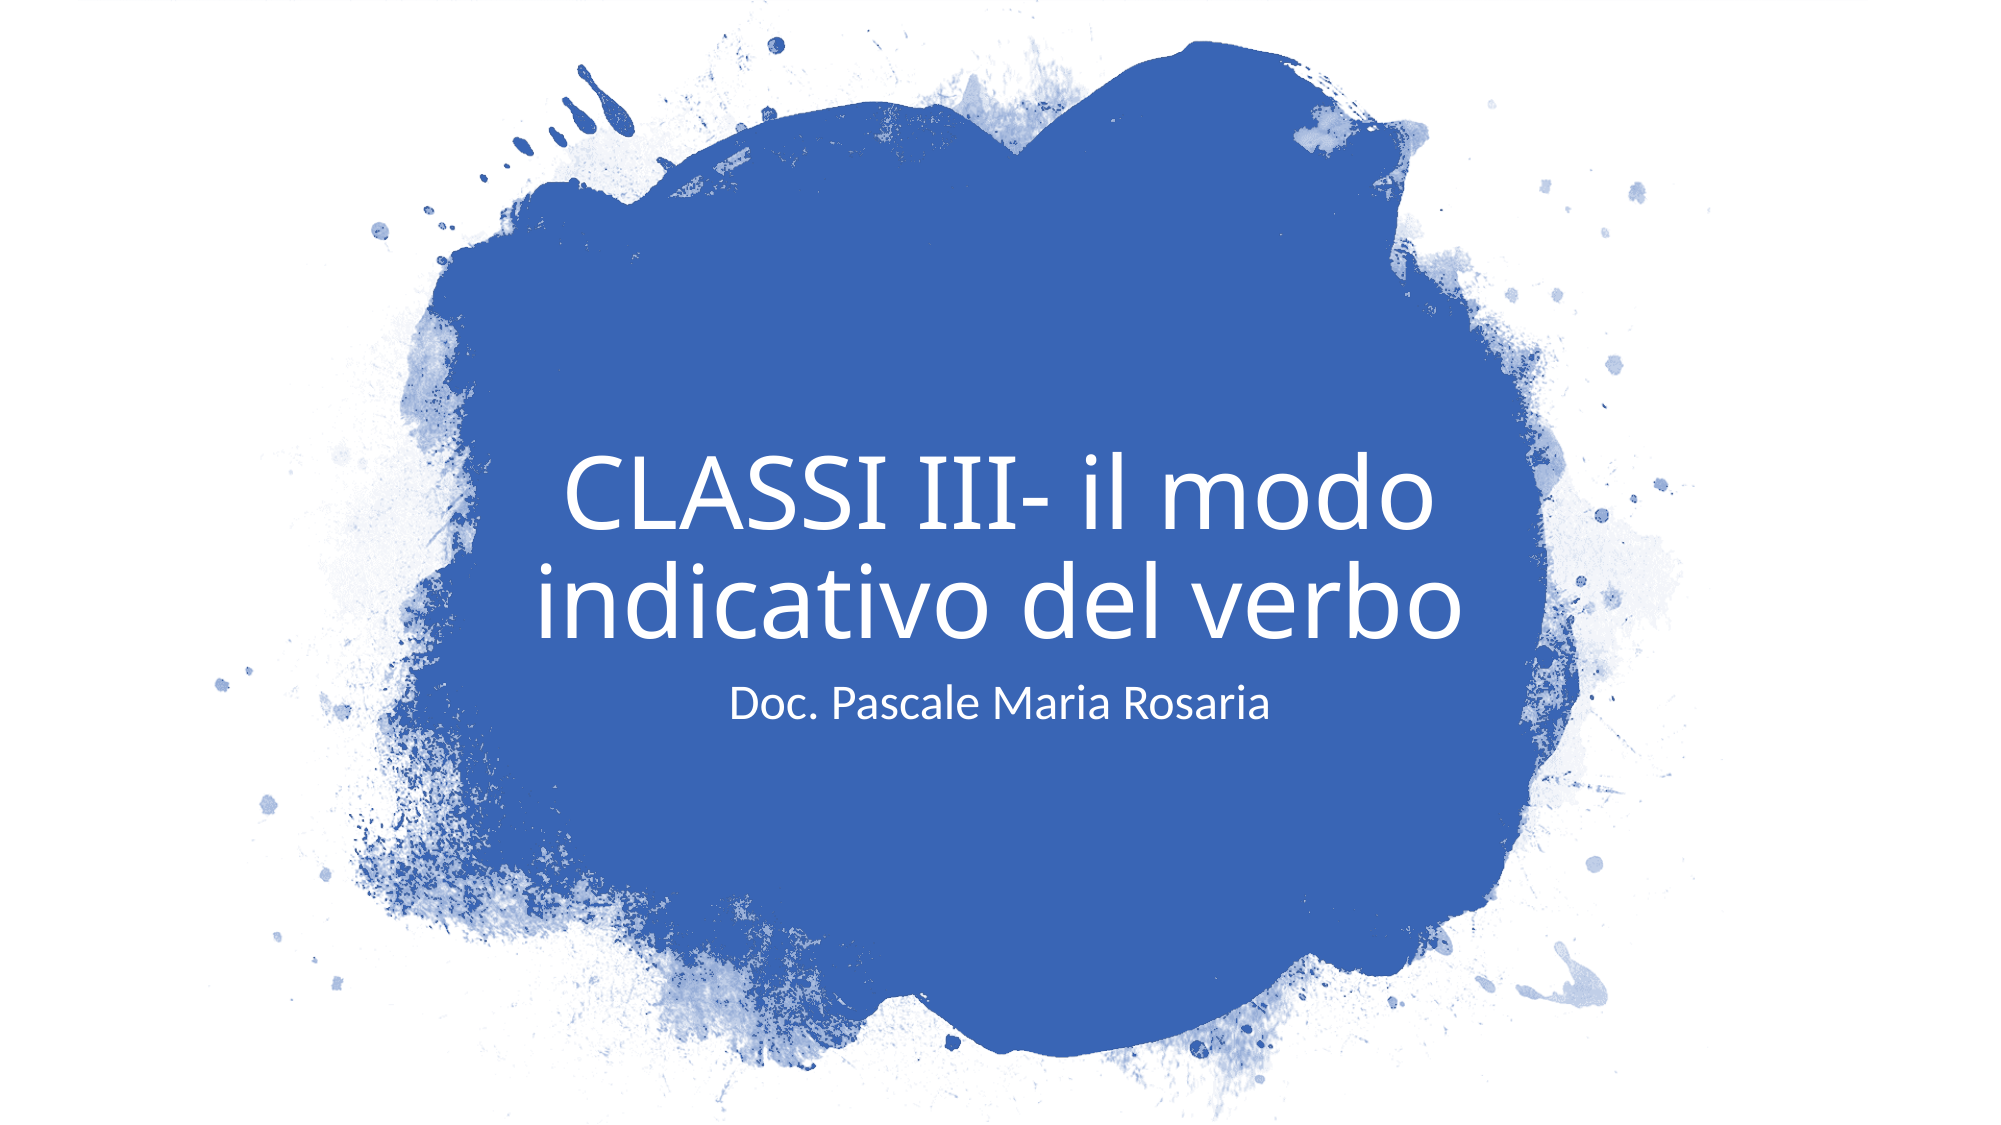

# CLASSI III- il modo indicativo del verbo
Doc. Pascale Maria Rosaria